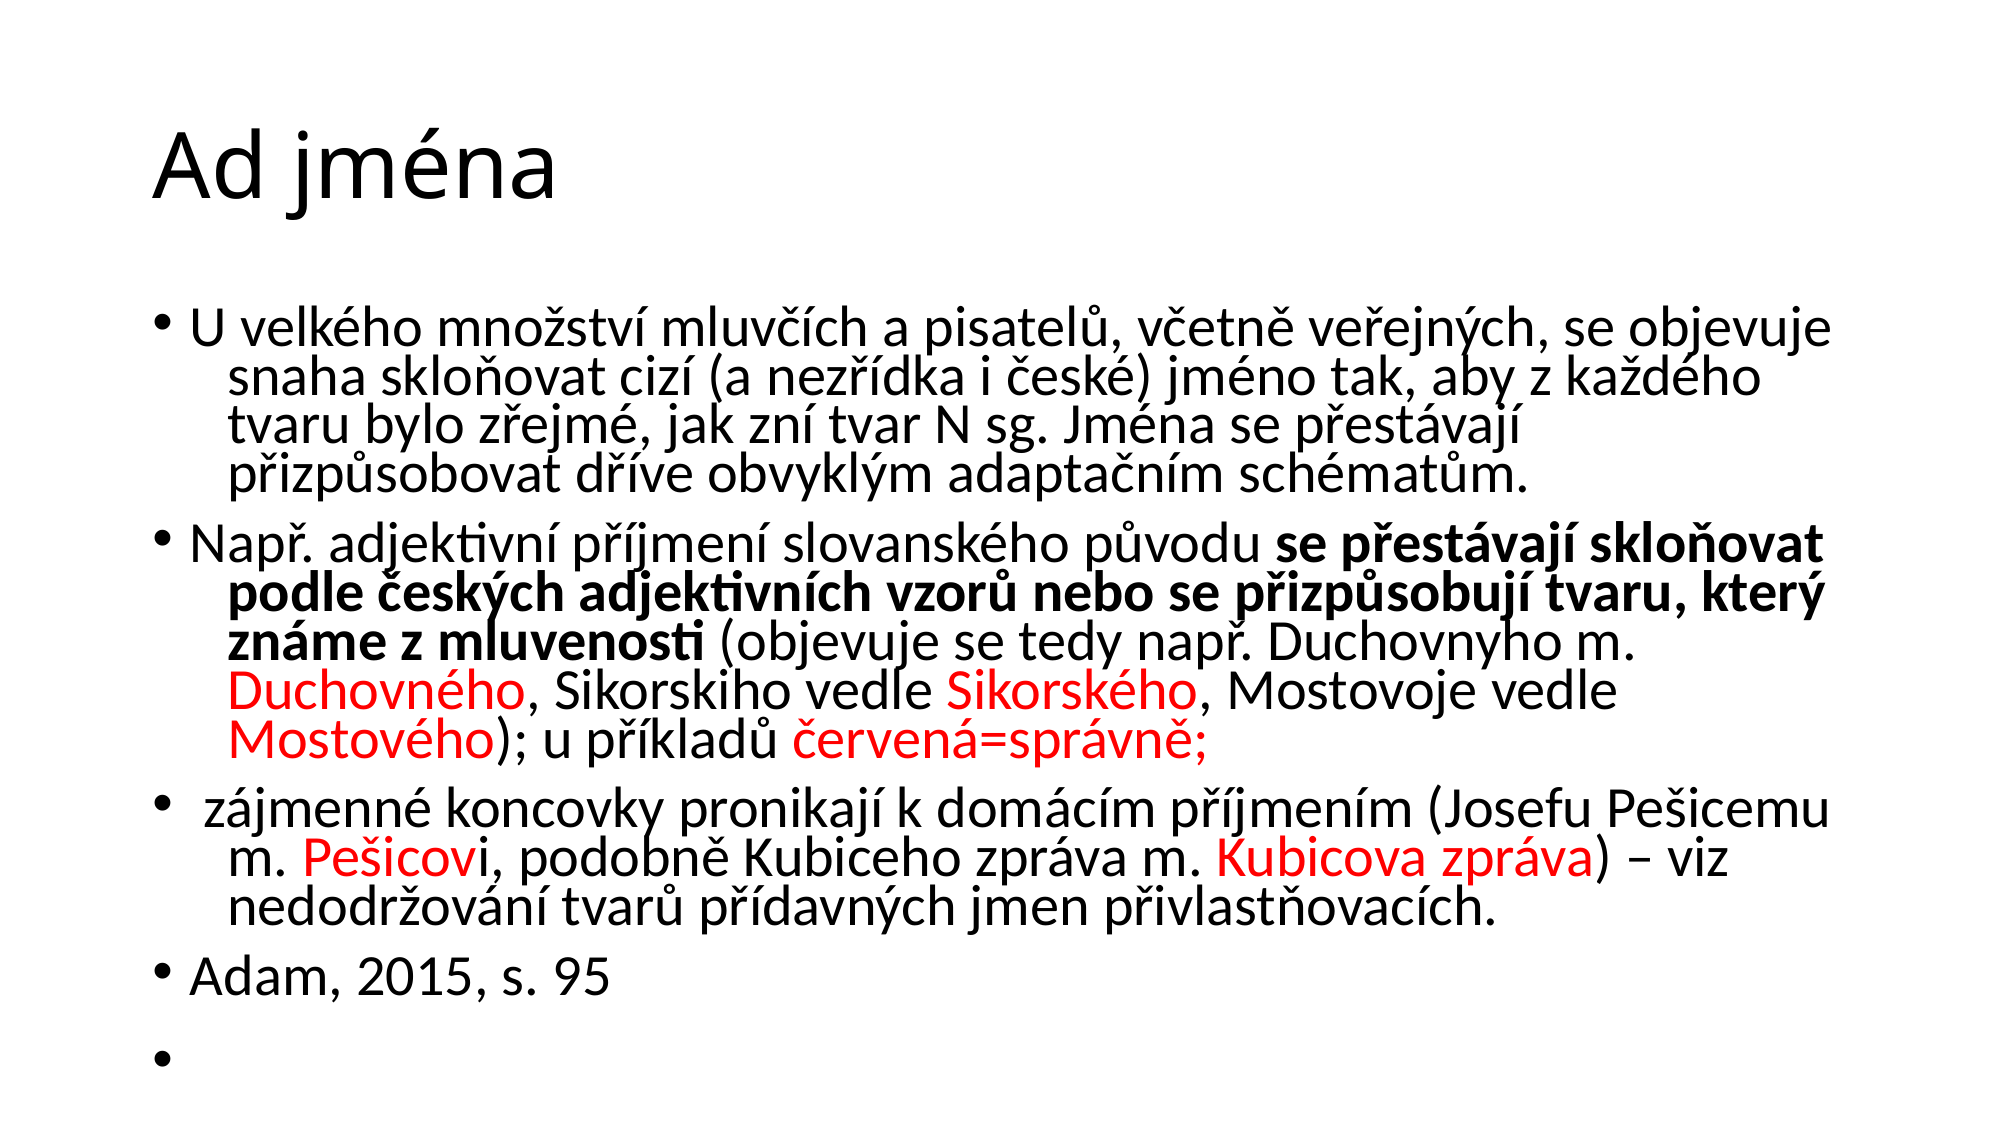

# Ad jména
U velkého množství mluvčích a pisatelů, včetně veřejných, se objevuje snaha skloňovat cizí (a nezřídka i české) jméno tak, aby z každého tvaru bylo zřejmé, jak zní tvar N sg. Jména se přestávají přizpůsobovat dříve obvyklým adaptačním schématům.
Např. adjektivní příjmení slovanského původu se přestávají skloňovat podle českých adjektivních vzorů nebo se přizpůsobují tvaru, který známe z mluvenosti (objevuje se tedy např. Duchovnyho m. Duchovného, Sikorskiho vedle Sikorského, Mostovoje vedle Mostového); u příkladů červená=správně;
 zájmenné koncovky pronikají k domácím příjmením (Josefu Pešicemu m. Pešicovi, podobně Kubiceho zpráva m. Kubicova zpráva) – viz nedodržování tvarů přídavných jmen přivlastňovacích.
Adam, 2015, s. 95